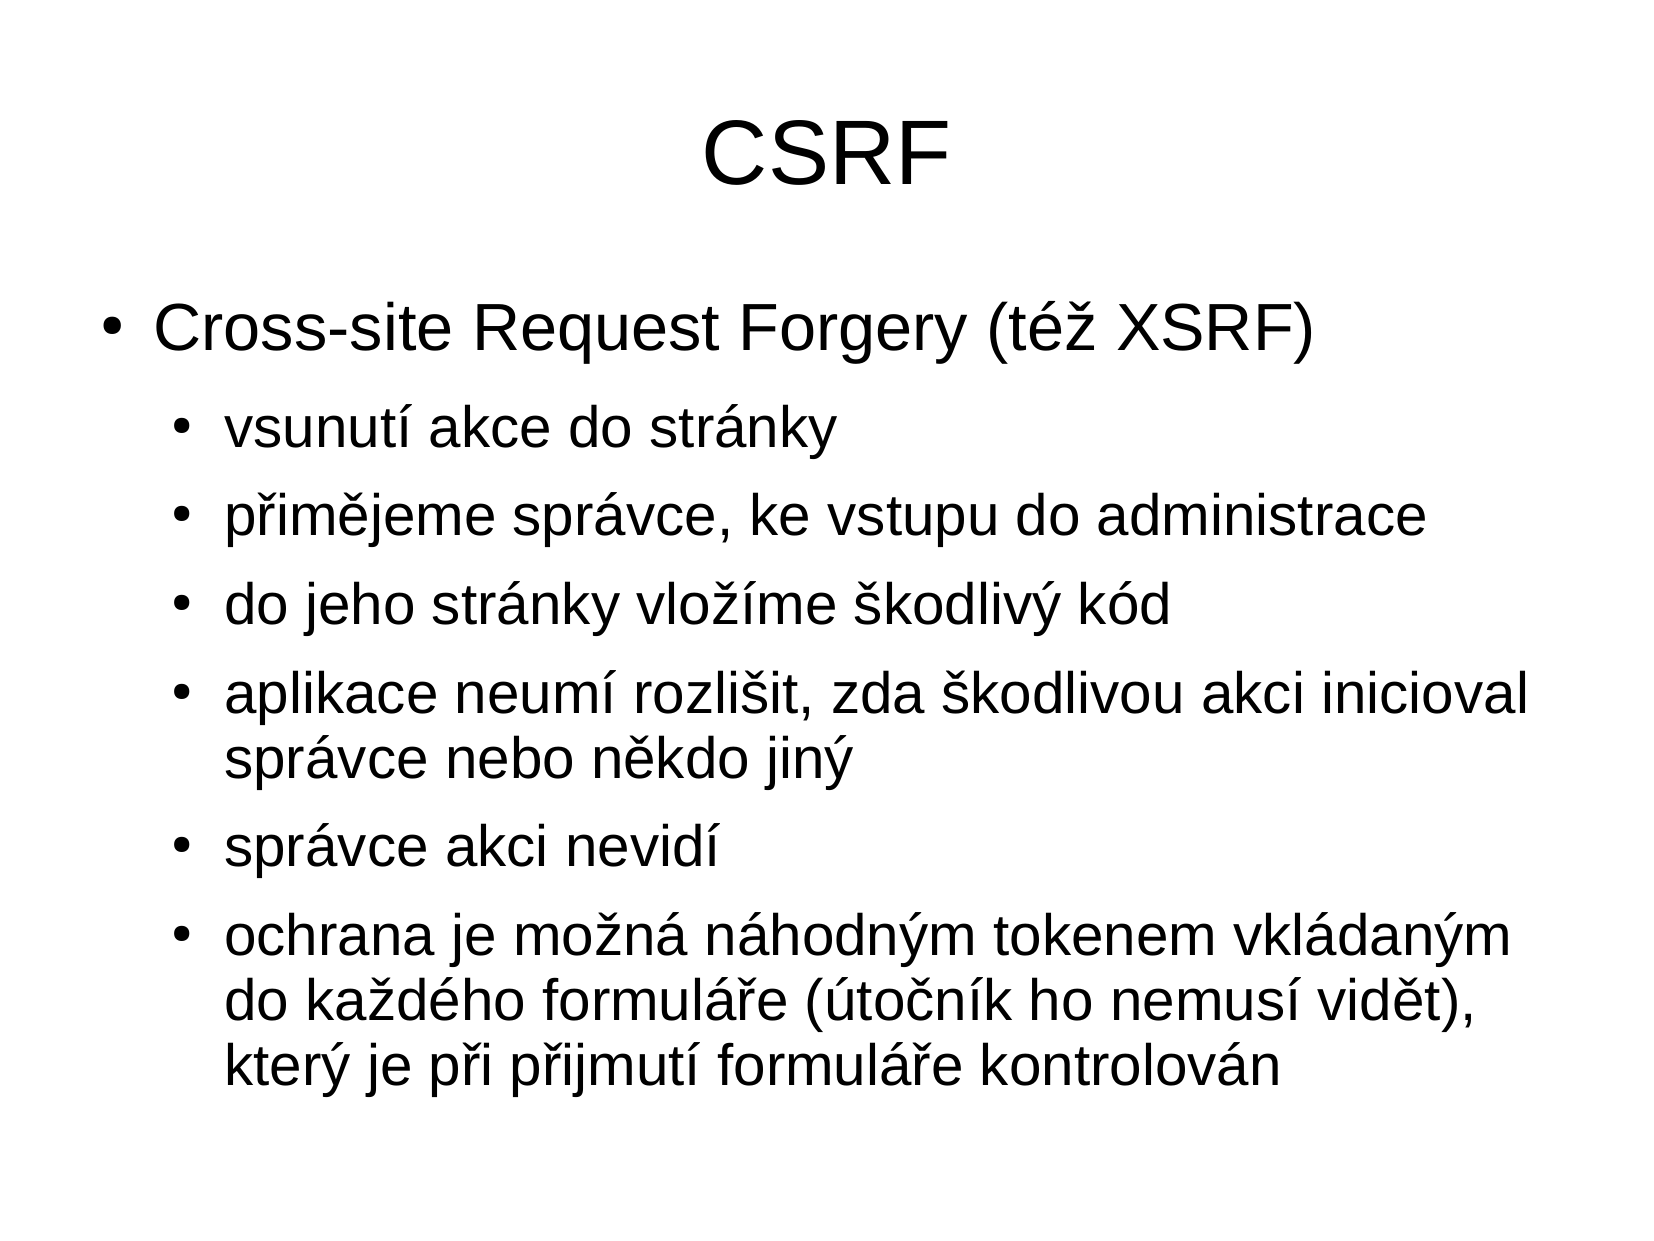

# CSRF
Cross-site Request Forgery (též XSRF)
vsunutí akce do stránky
přimějeme správce, ke vstupu do administrace
do jeho stránky vložíme škodlivý kód
aplikace neumí rozlišit, zda škodlivou akci inicioval správce nebo někdo jiný
správce akci nevidí
ochrana je možná náhodným tokenem vkládaným do každého formuláře (útočník ho nemusí vidět), který je při přijmutí formuláře kontrolován